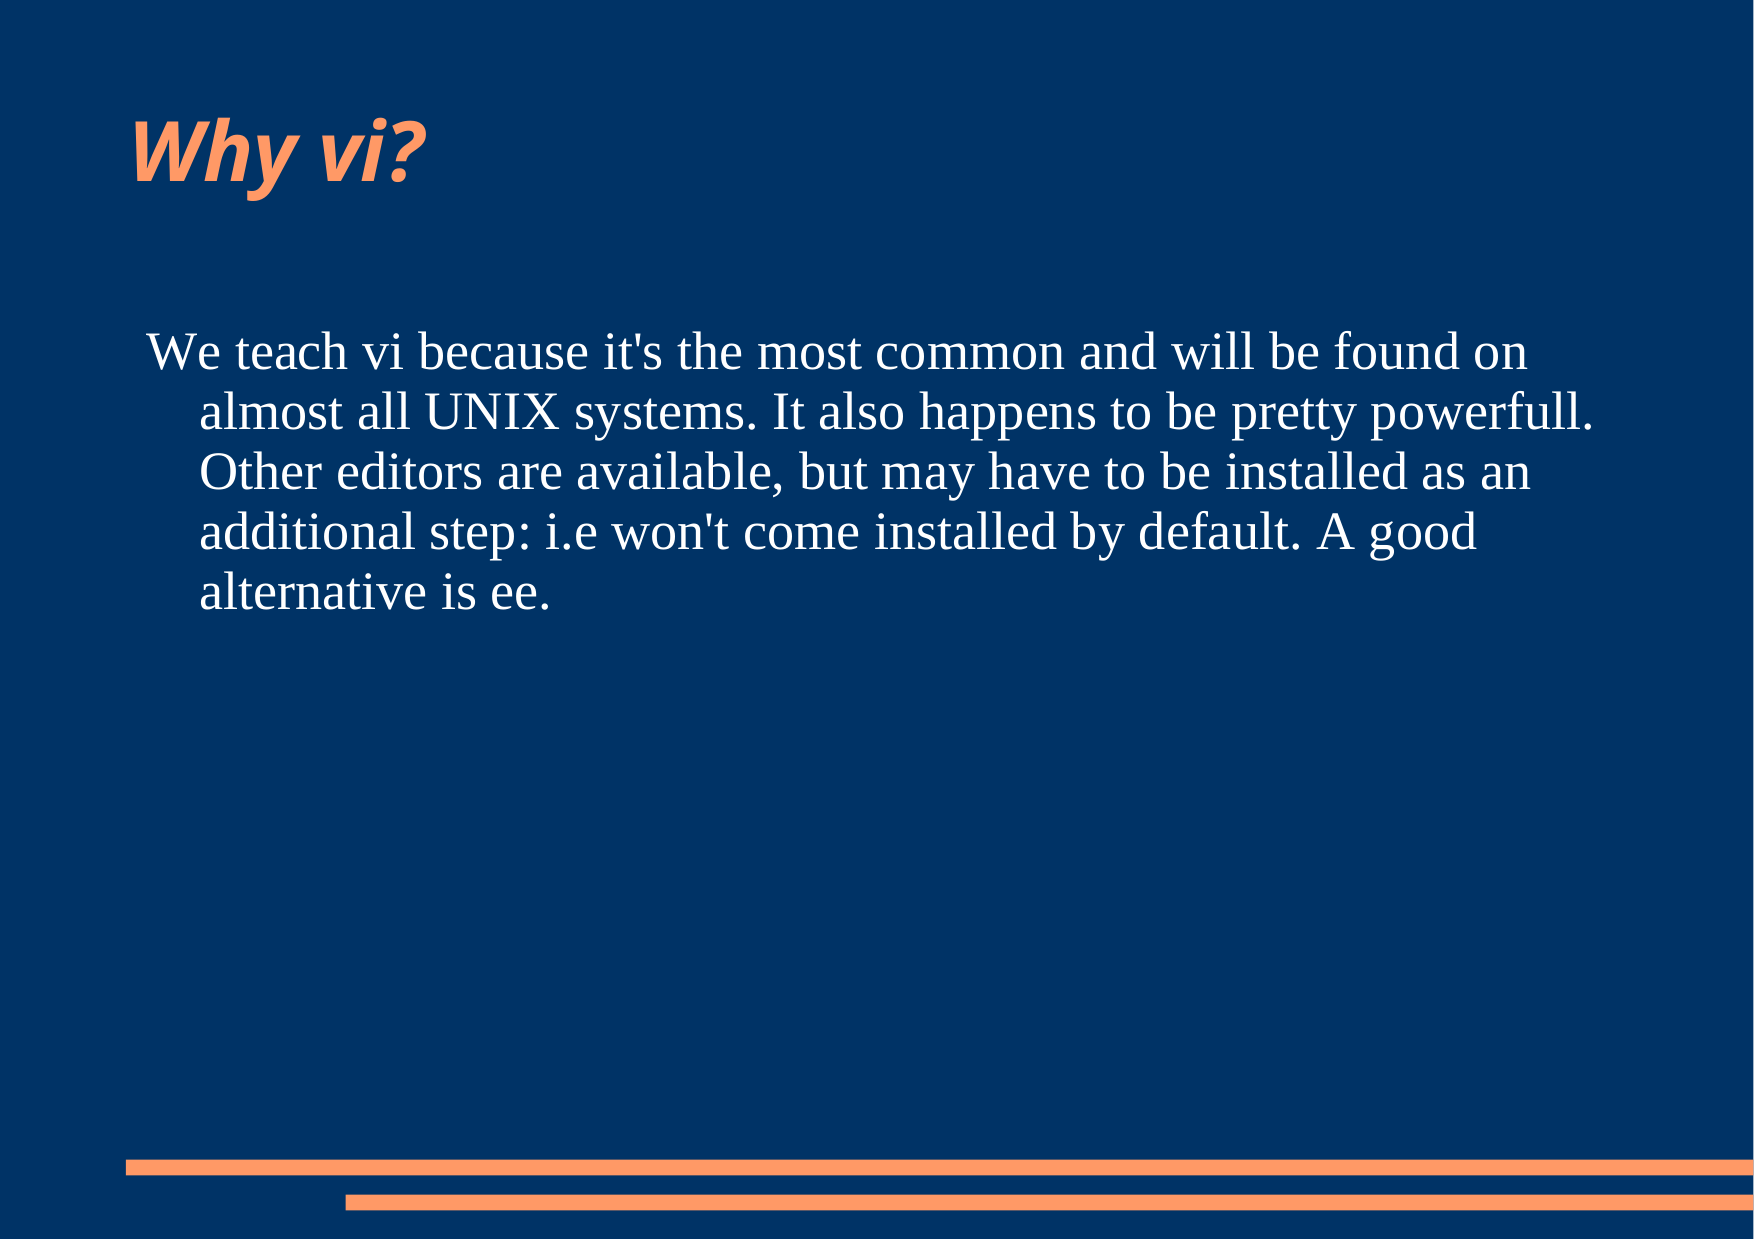

# Why vi?
We teach vi because it's the most common and will be found on almost all UNIX systems. It also happens to be pretty powerfull. Other editors are available, but may have to be installed as an additional step: i.e won't come installed by default. A good alternative is ee.